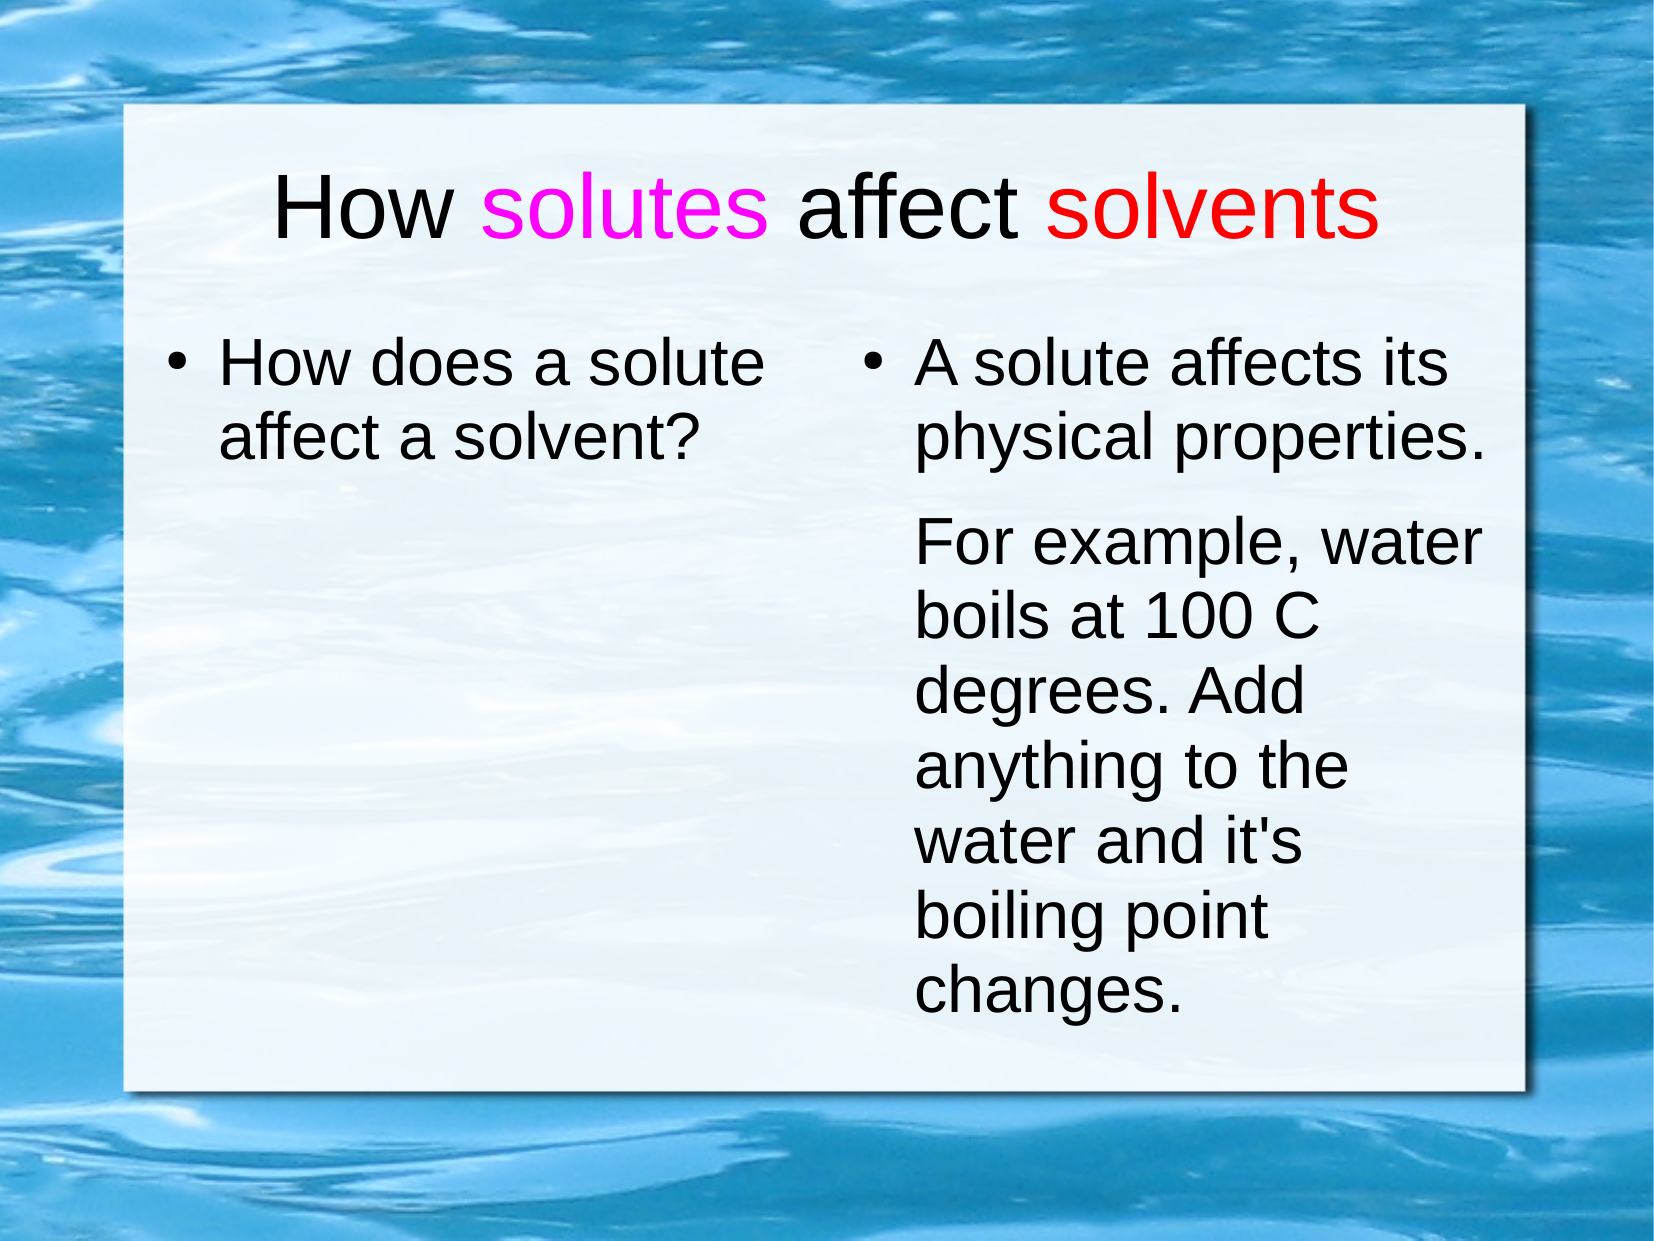

# How solutes affect solvents
How does a solute affect a solvent?
A solute affects its physical properties.
For example, water boils at 100 C degrees. Add anything to the water and it's boiling point changes.